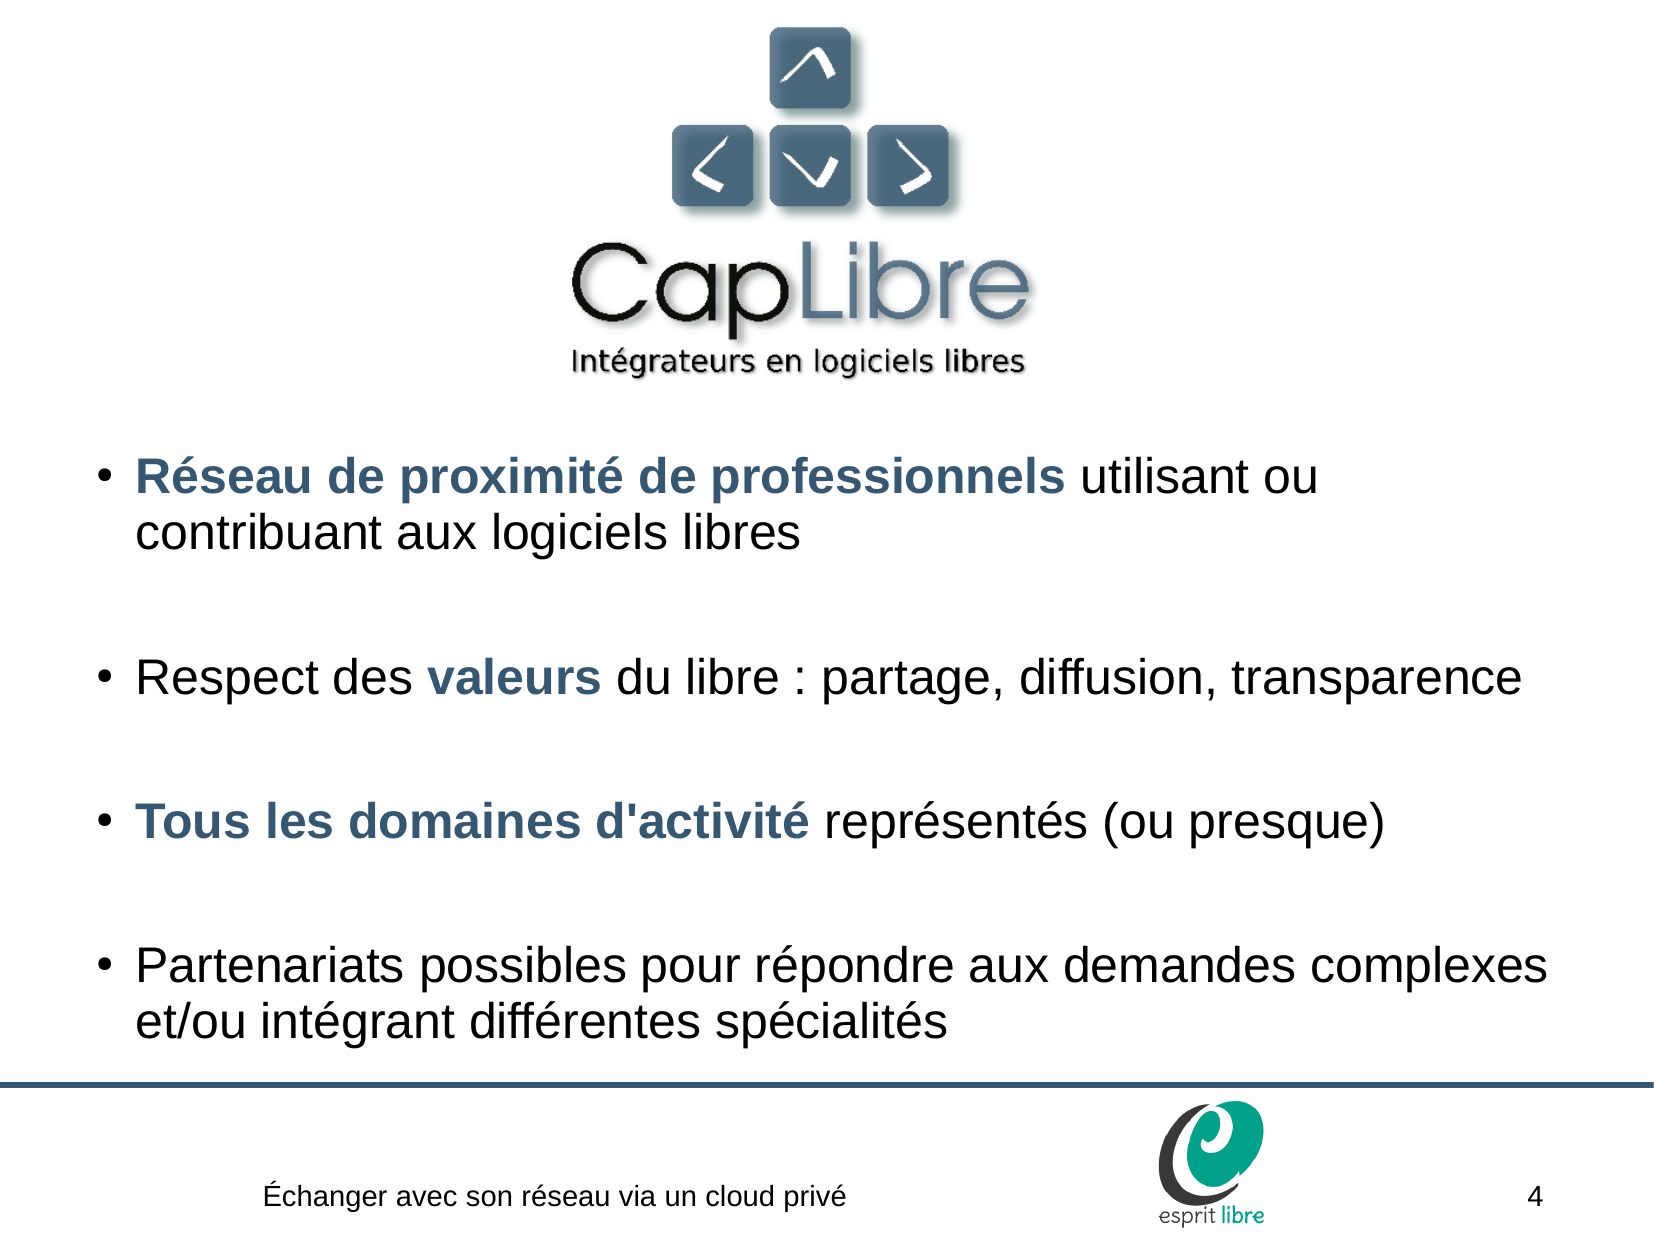

# Réseau de proximité de professionnels utilisant ou contribuant aux logiciels libres
Respect des valeurs du libre : partage, diffusion, transparence
Tous les domaines d'activité représentés (ou presque)
Partenariats possibles pour répondre aux demandes complexes et/ou intégrant différentes spécialités